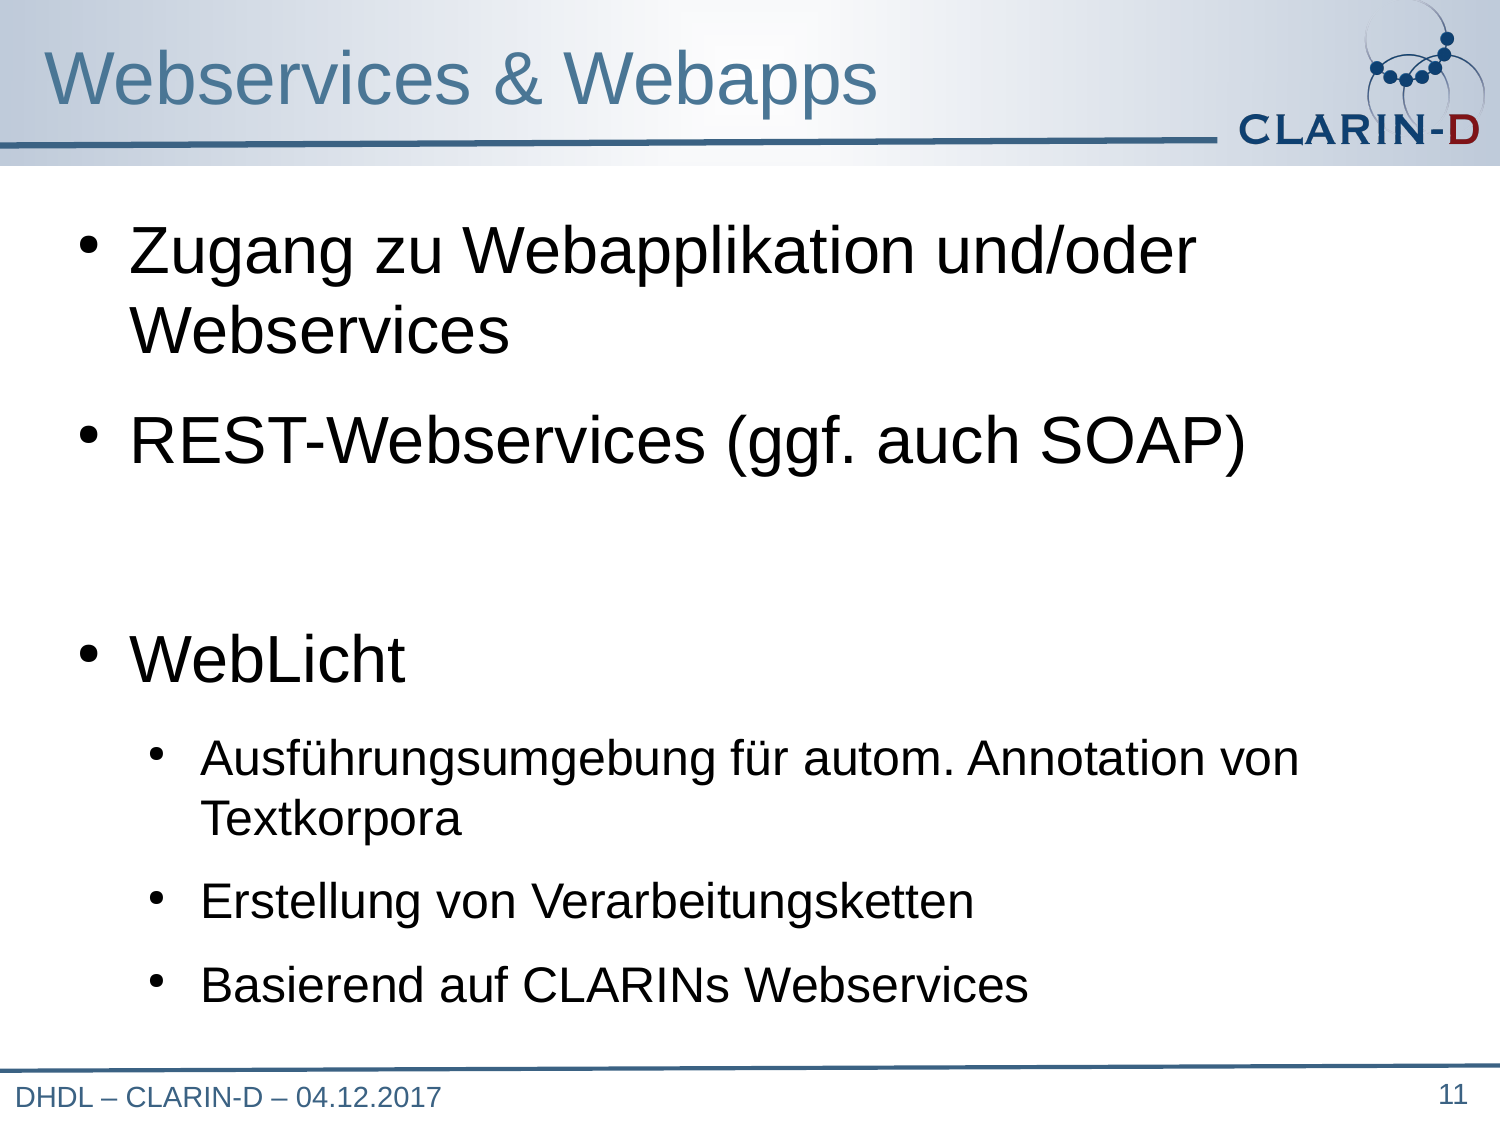

Webservices & Webapps
# Zugang zu Webapplikation und/oder Webservices
REST-Webservices (ggf. auch SOAP)
WebLicht
Ausführungsumgebung für autom. Annotation von Textkorpora
Erstellung von Verarbeitungsketten
Basierend auf CLARINs Webservices